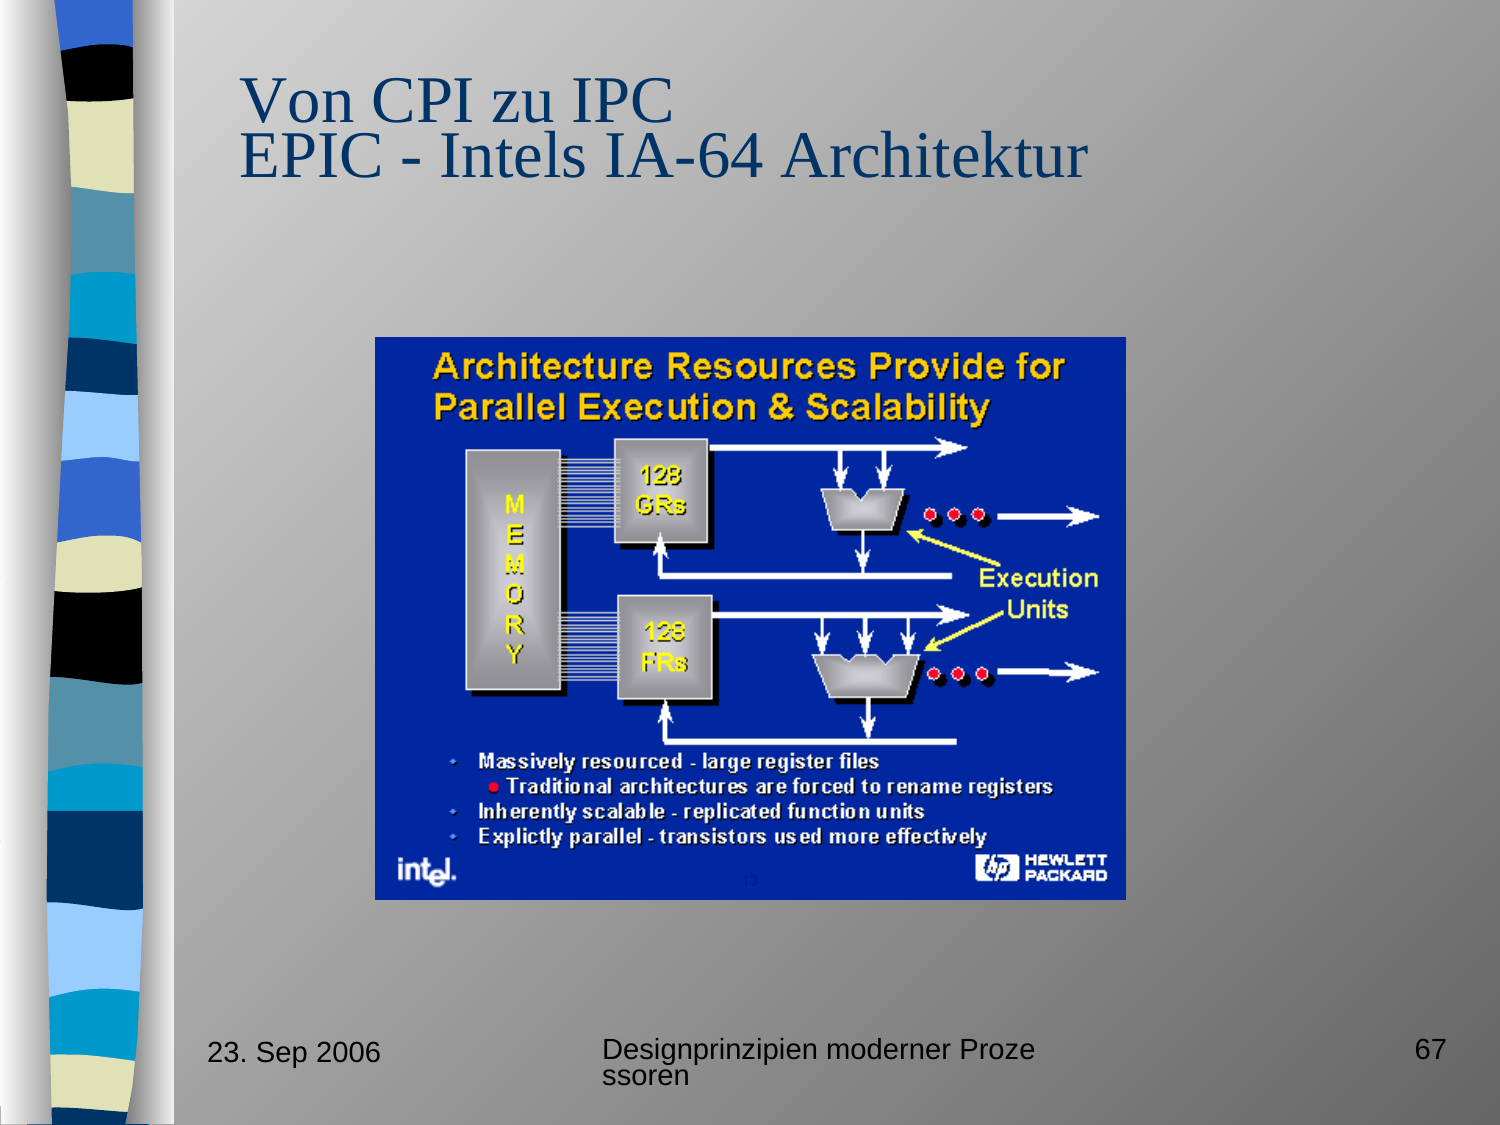

# Von CPI zu IPC EPIC - Intels IA-64 Architektur
Designprinzipien moderner Prozessoren
67